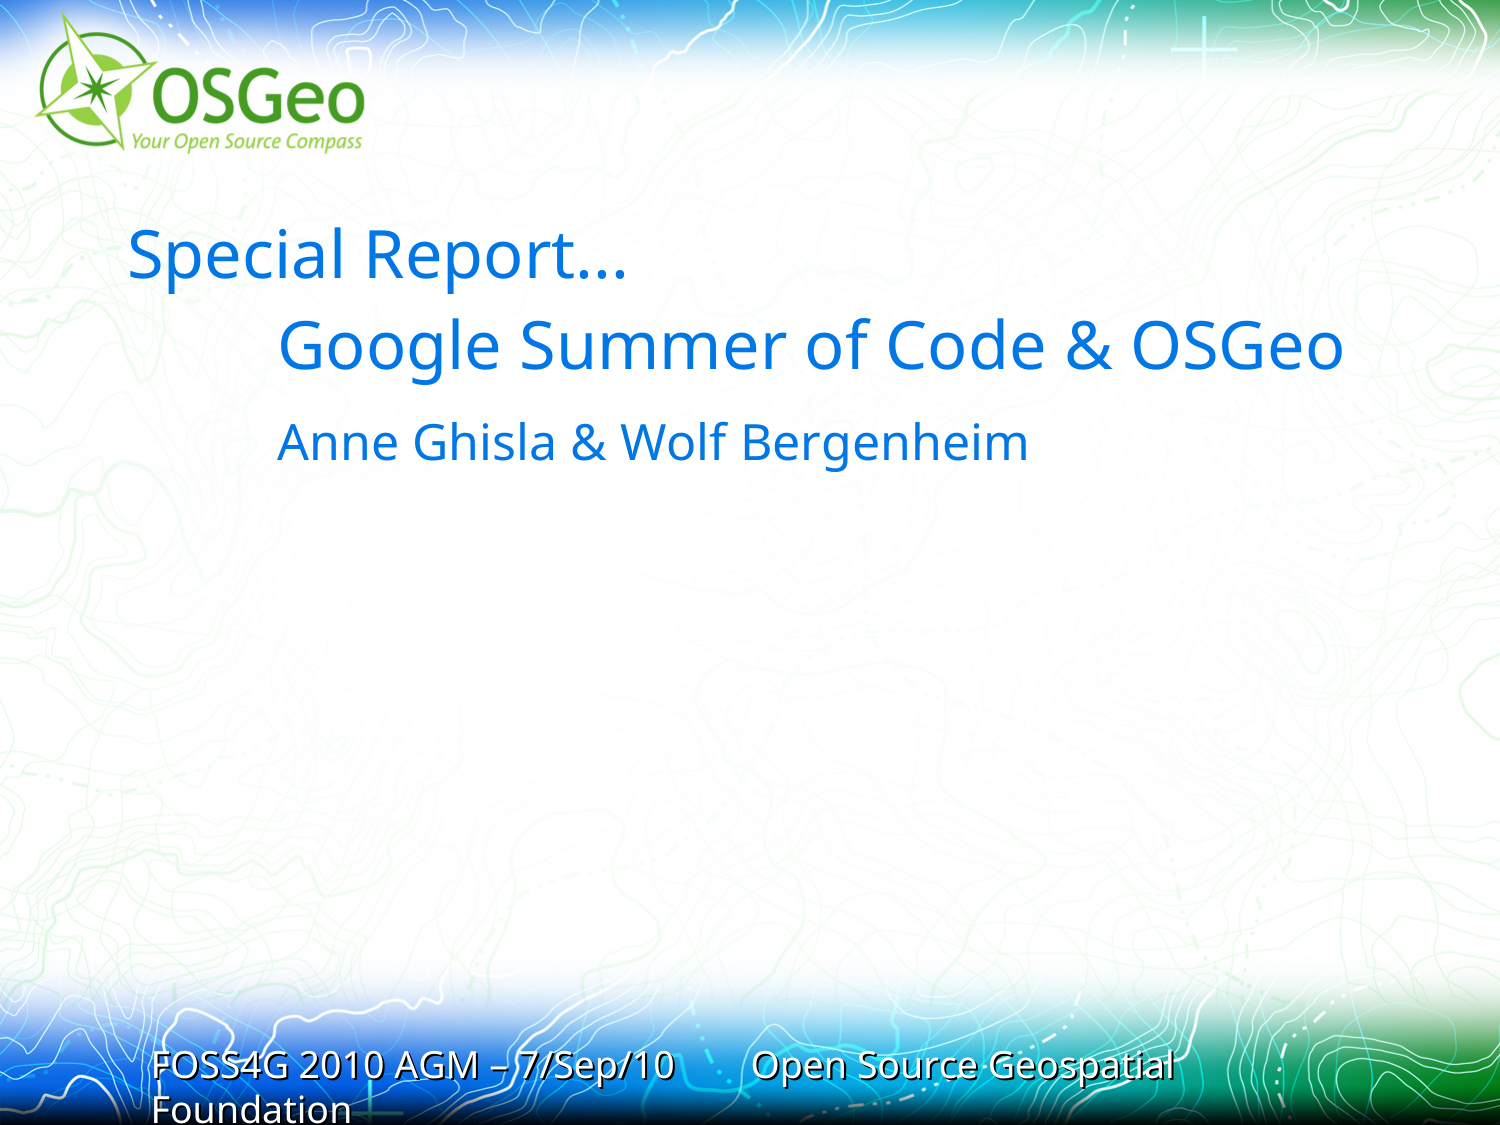

# Special Report... Google Summer of Code & OSGeo Anne Ghisla & Wolf Bergenheim